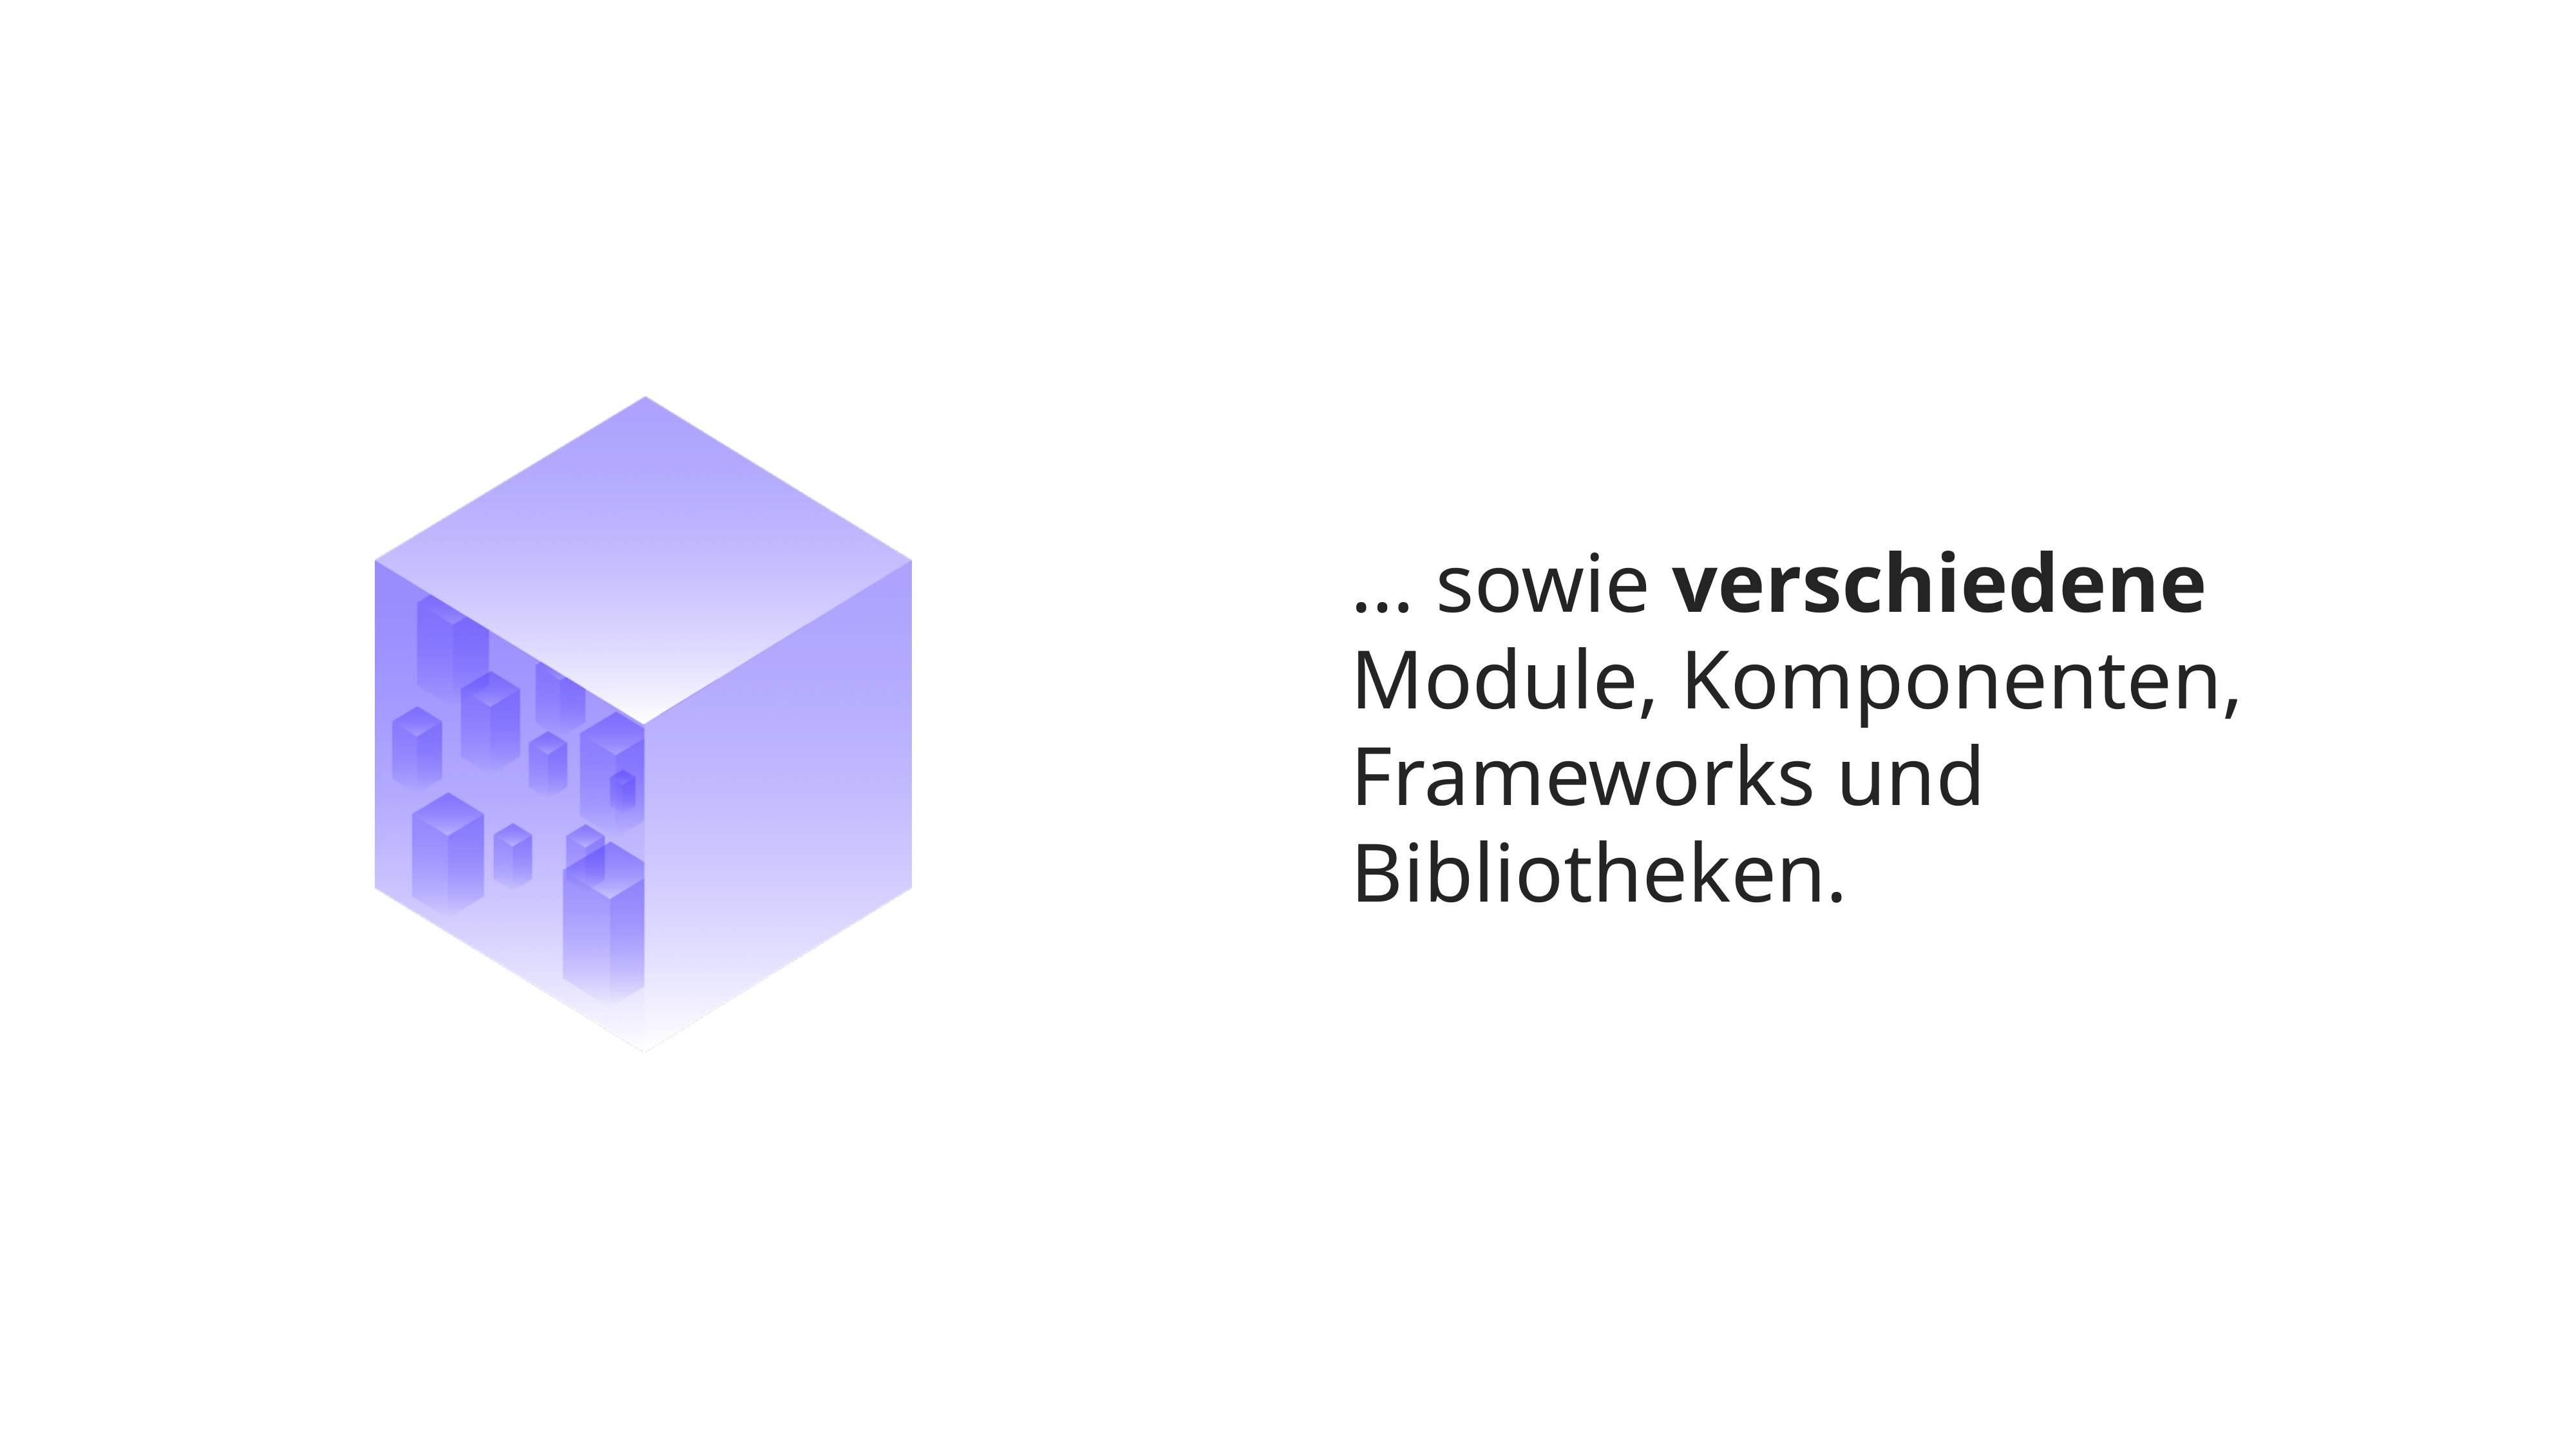

# … sowie verschiedene Module, Komponenten, Frameworks und Bibliotheken.